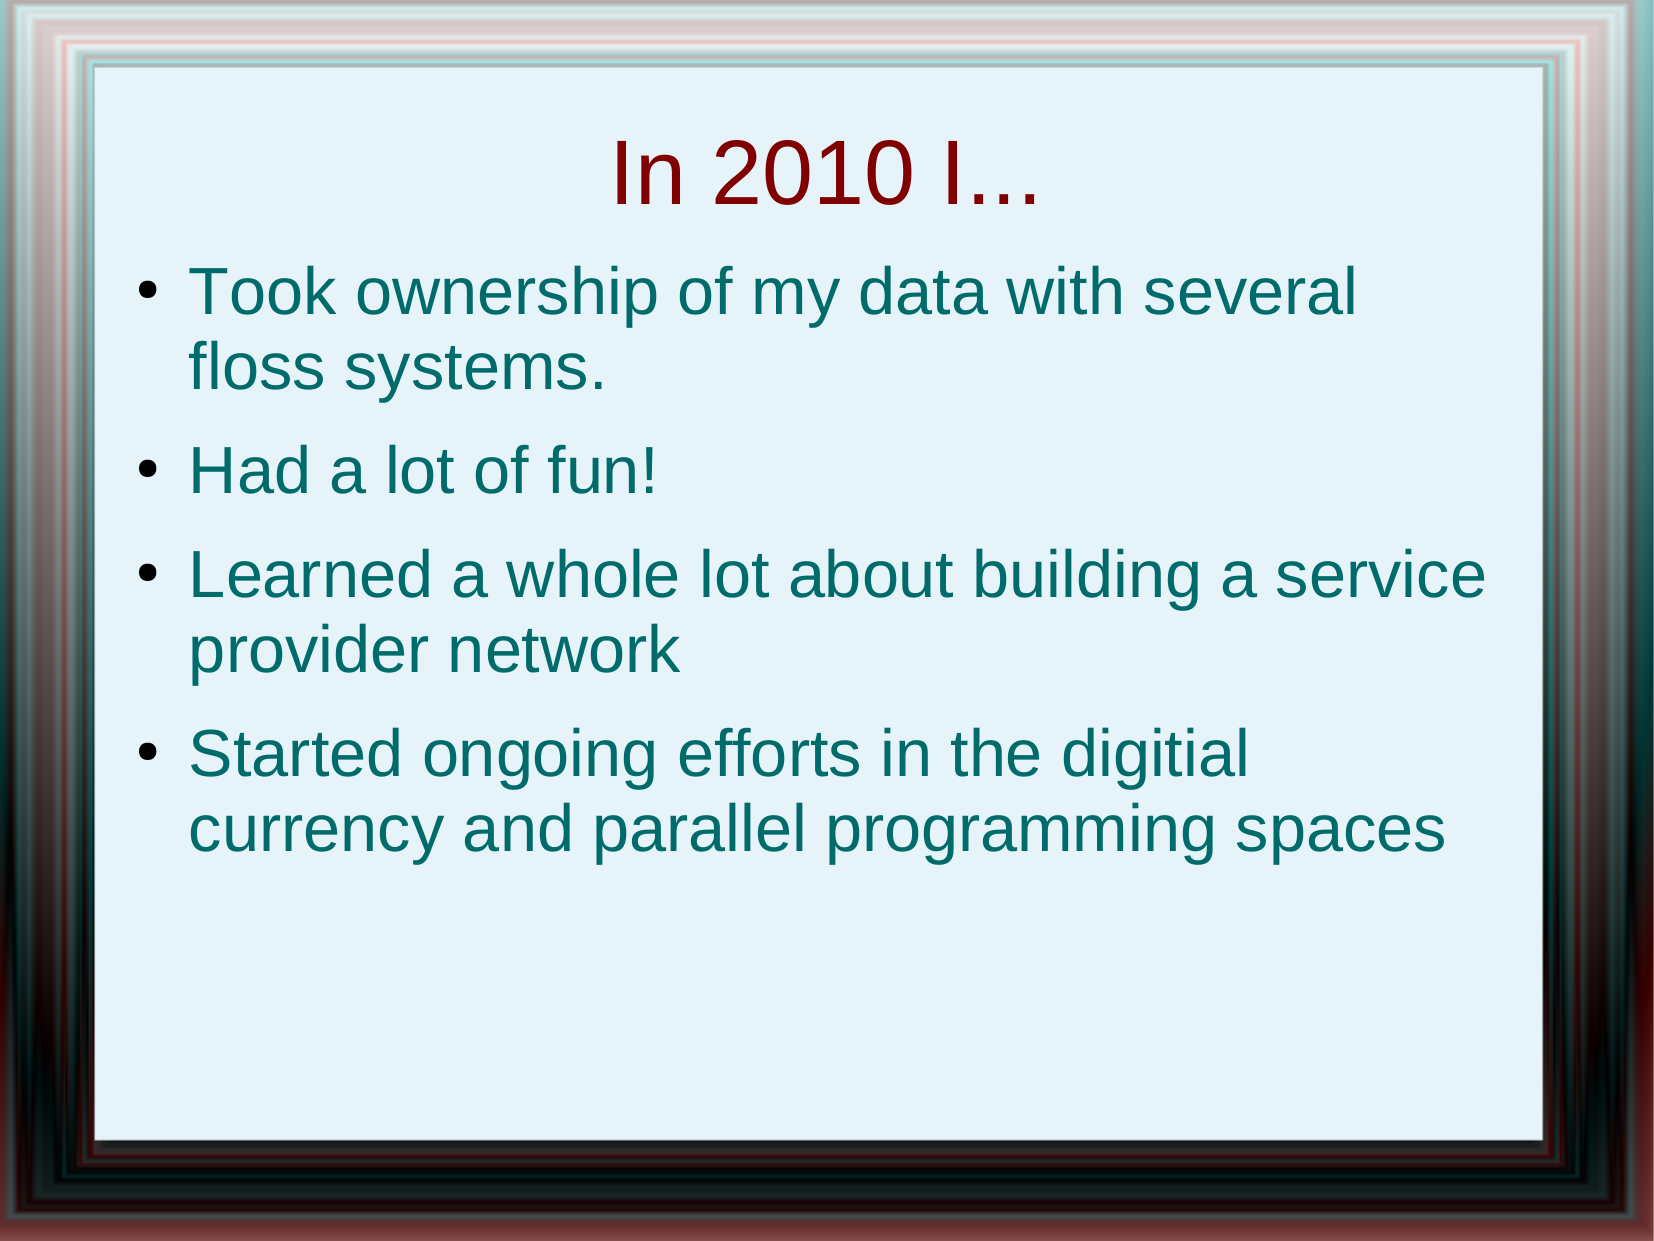

# In 2010 I...
Took ownership of my data with several floss systems.
Had a lot of fun!
Learned a whole lot about building a service provider network
Started ongoing efforts in the digitial currency and parallel programming spaces